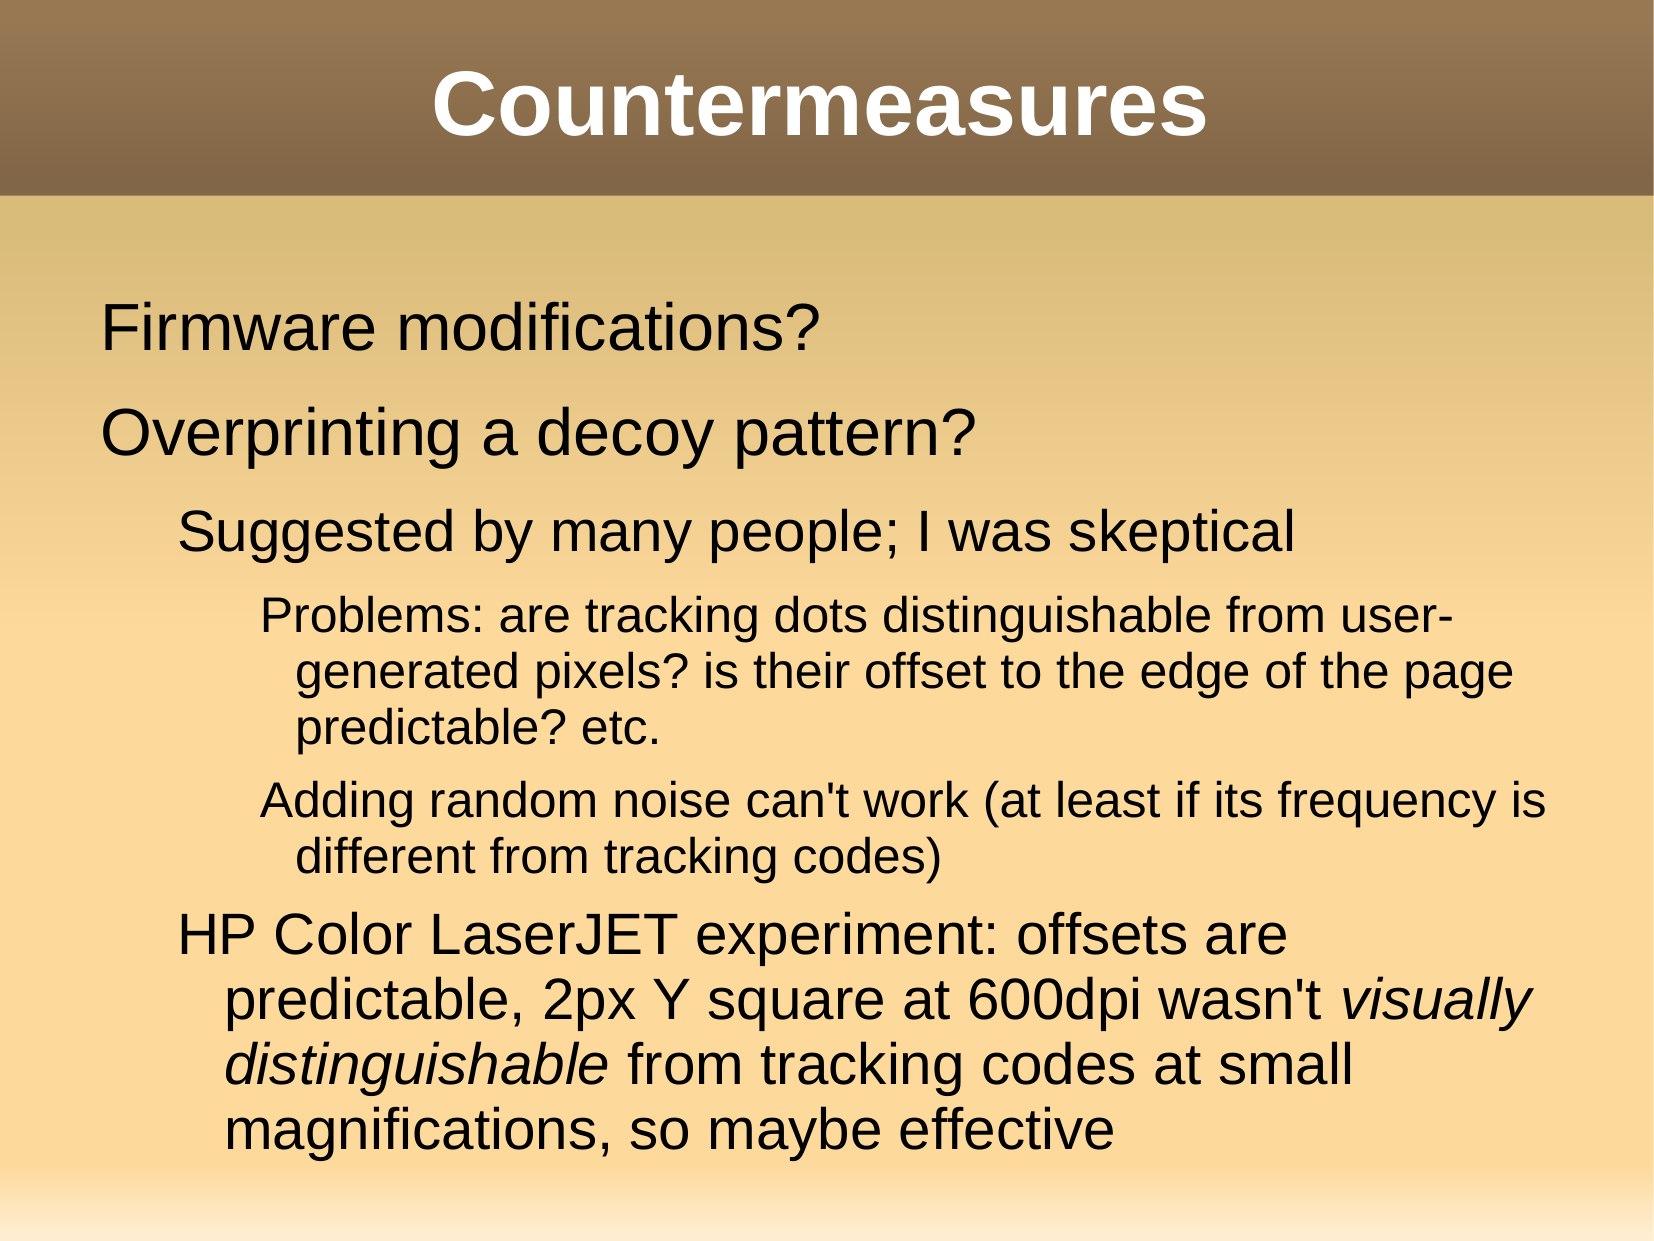

# Countermeasures
Firmware modifications?
Overprinting a decoy pattern?
Suggested by many people; I was skeptical
Problems: are tracking dots distinguishable from user-generated pixels? is their offset to the edge of the page predictable? etc.
Adding random noise can't work (at least if its frequency is different from tracking codes)
HP Color LaserJET experiment: offsets are predictable, 2px Y square at 600dpi wasn't visually distinguishable from tracking codes at small magnifications, so maybe effective